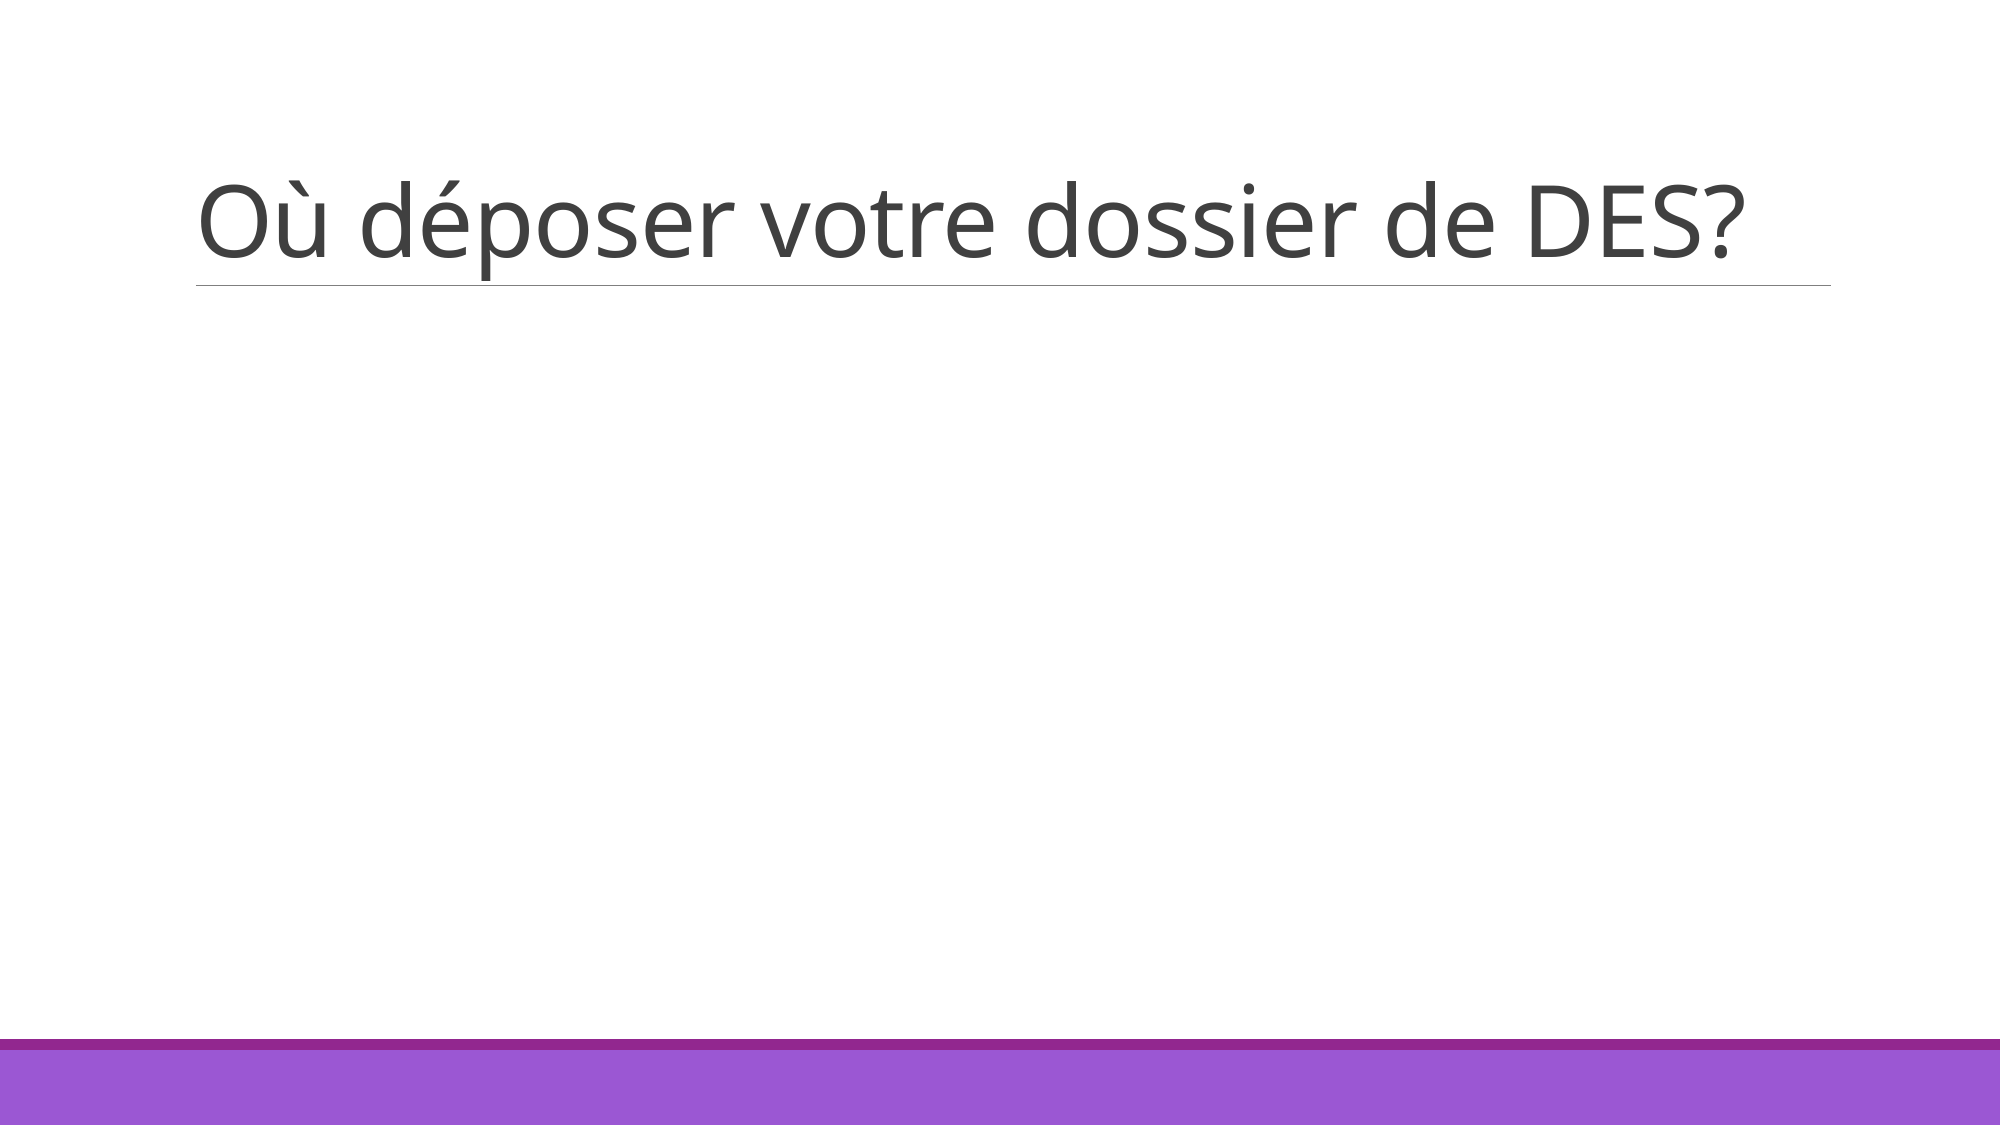

# Où déposer votre dossier de DES?